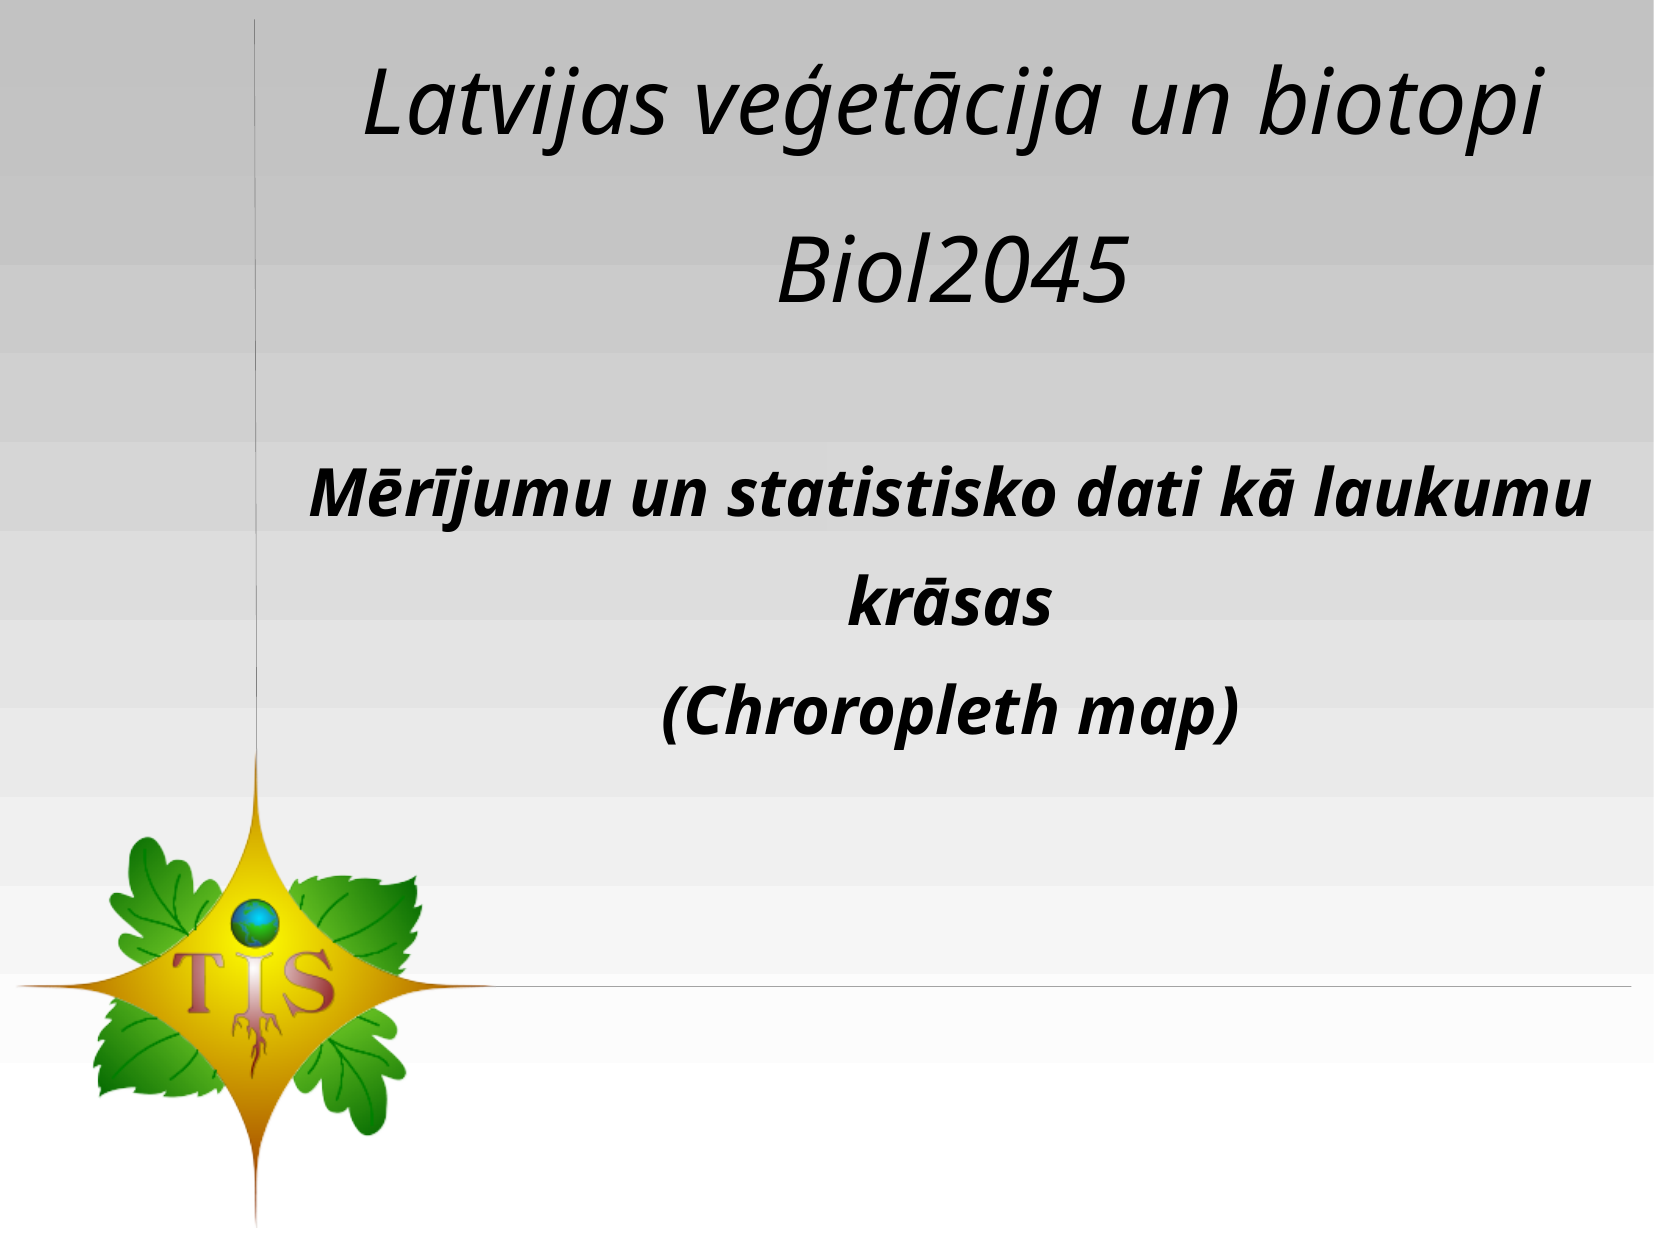

# Mērījumu un statistisko dati kā laukumu krāsas (Chroropleth map)